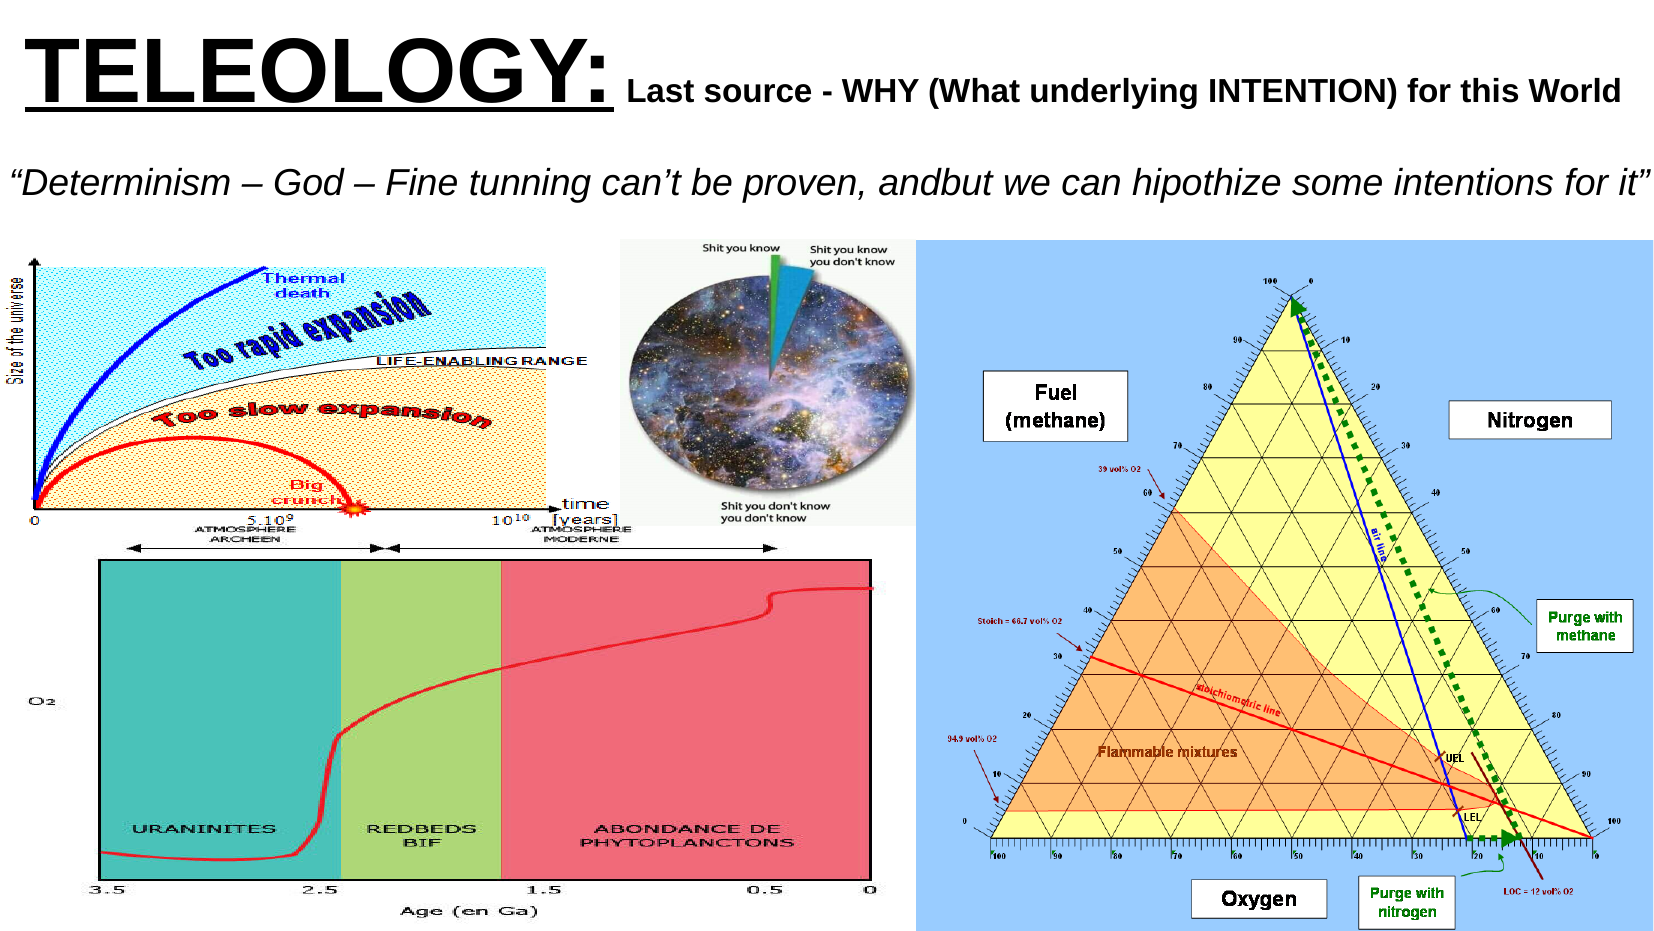

TELEOLOGY: Last source - WHY (What underlying INTENTION) for this World
“Determinism – God – Fine tunning can’t be proven, andbut we can hipothize some intentions for it”
#